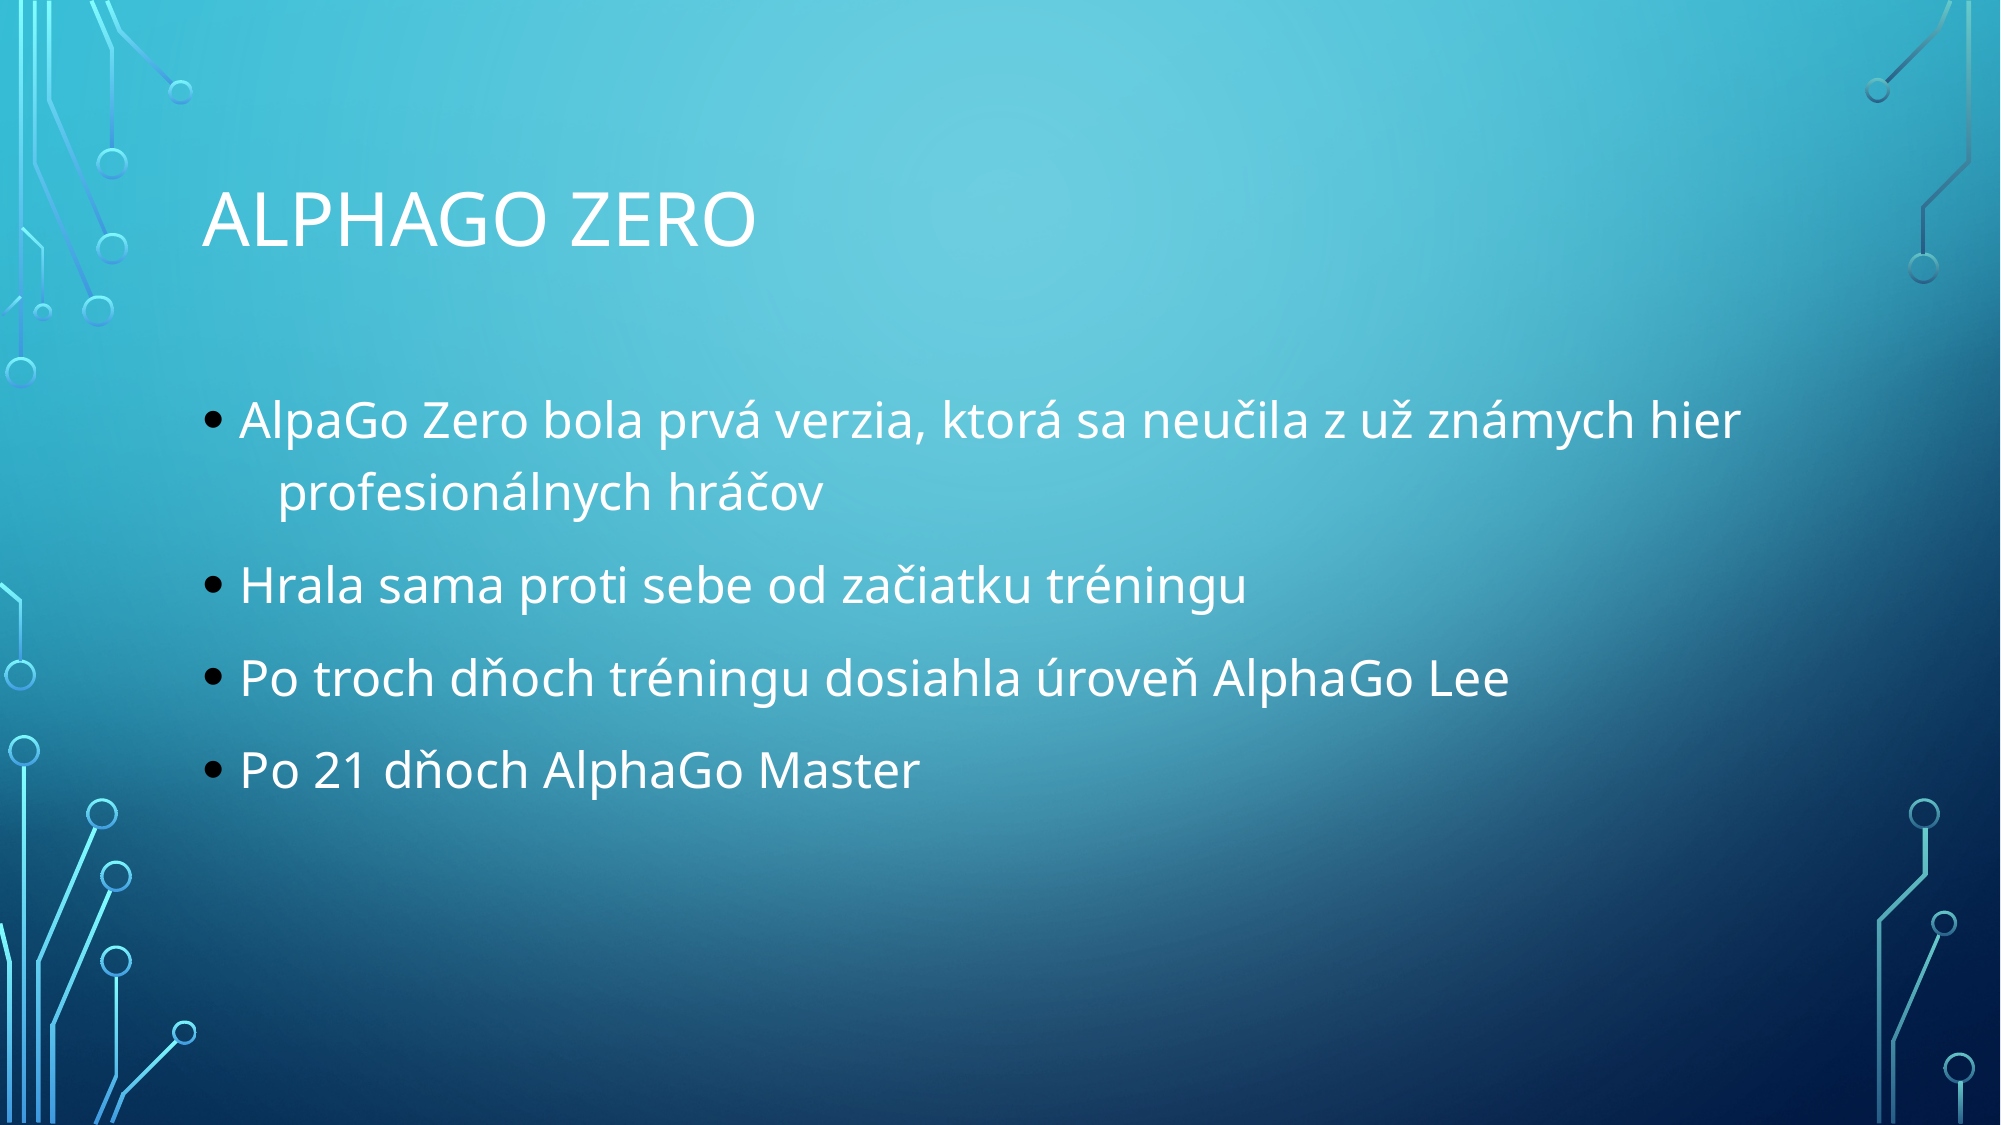

# AlphaGo Zero
AlpaGo Zero bola prvá verzia, ktorá sa neučila z už známych hier profesionálnych hráčov
Hrala sama proti sebe od začiatku tréningu
Po troch dňoch tréningu dosiahla úroveň AlphaGo Lee
Po 21 dňoch AlphaGo Master